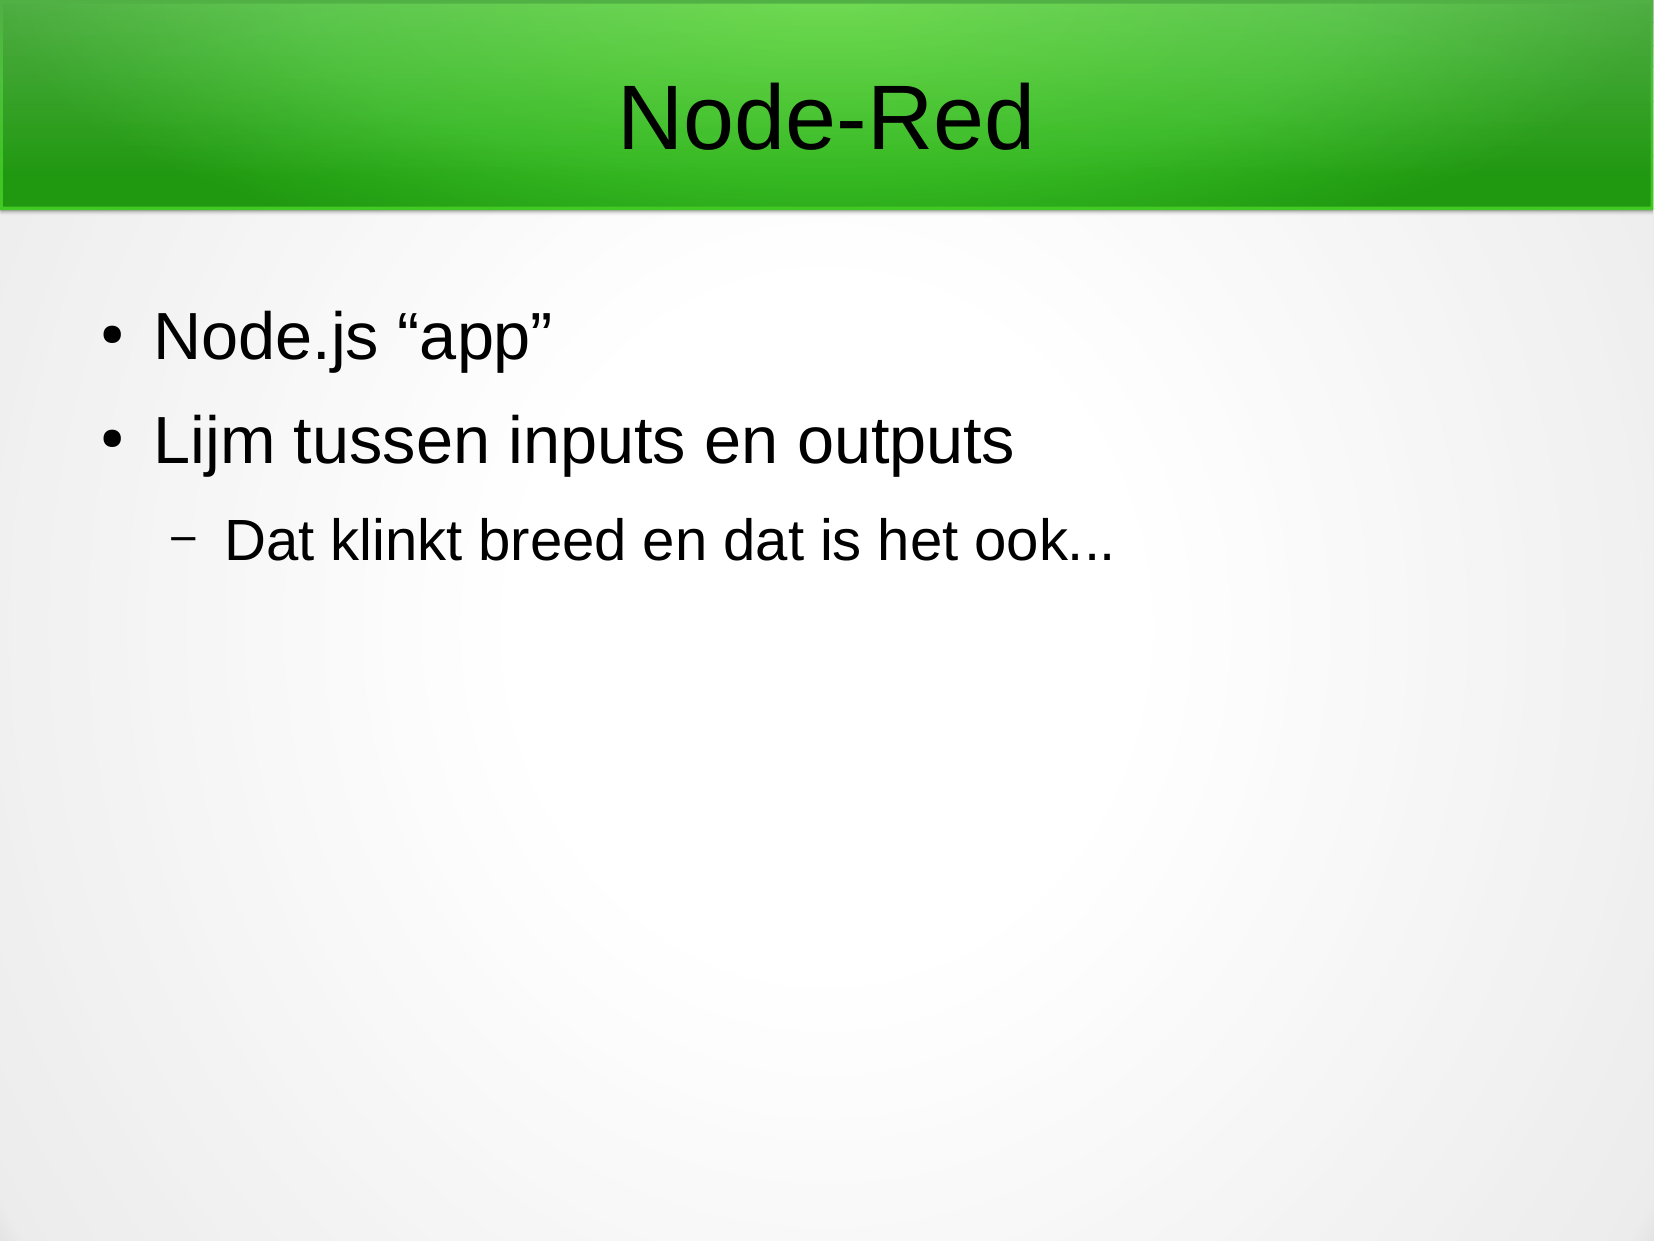

# Node-Red
Node.js “app”
Lijm tussen inputs en outputs
Dat klinkt breed en dat is het ook...